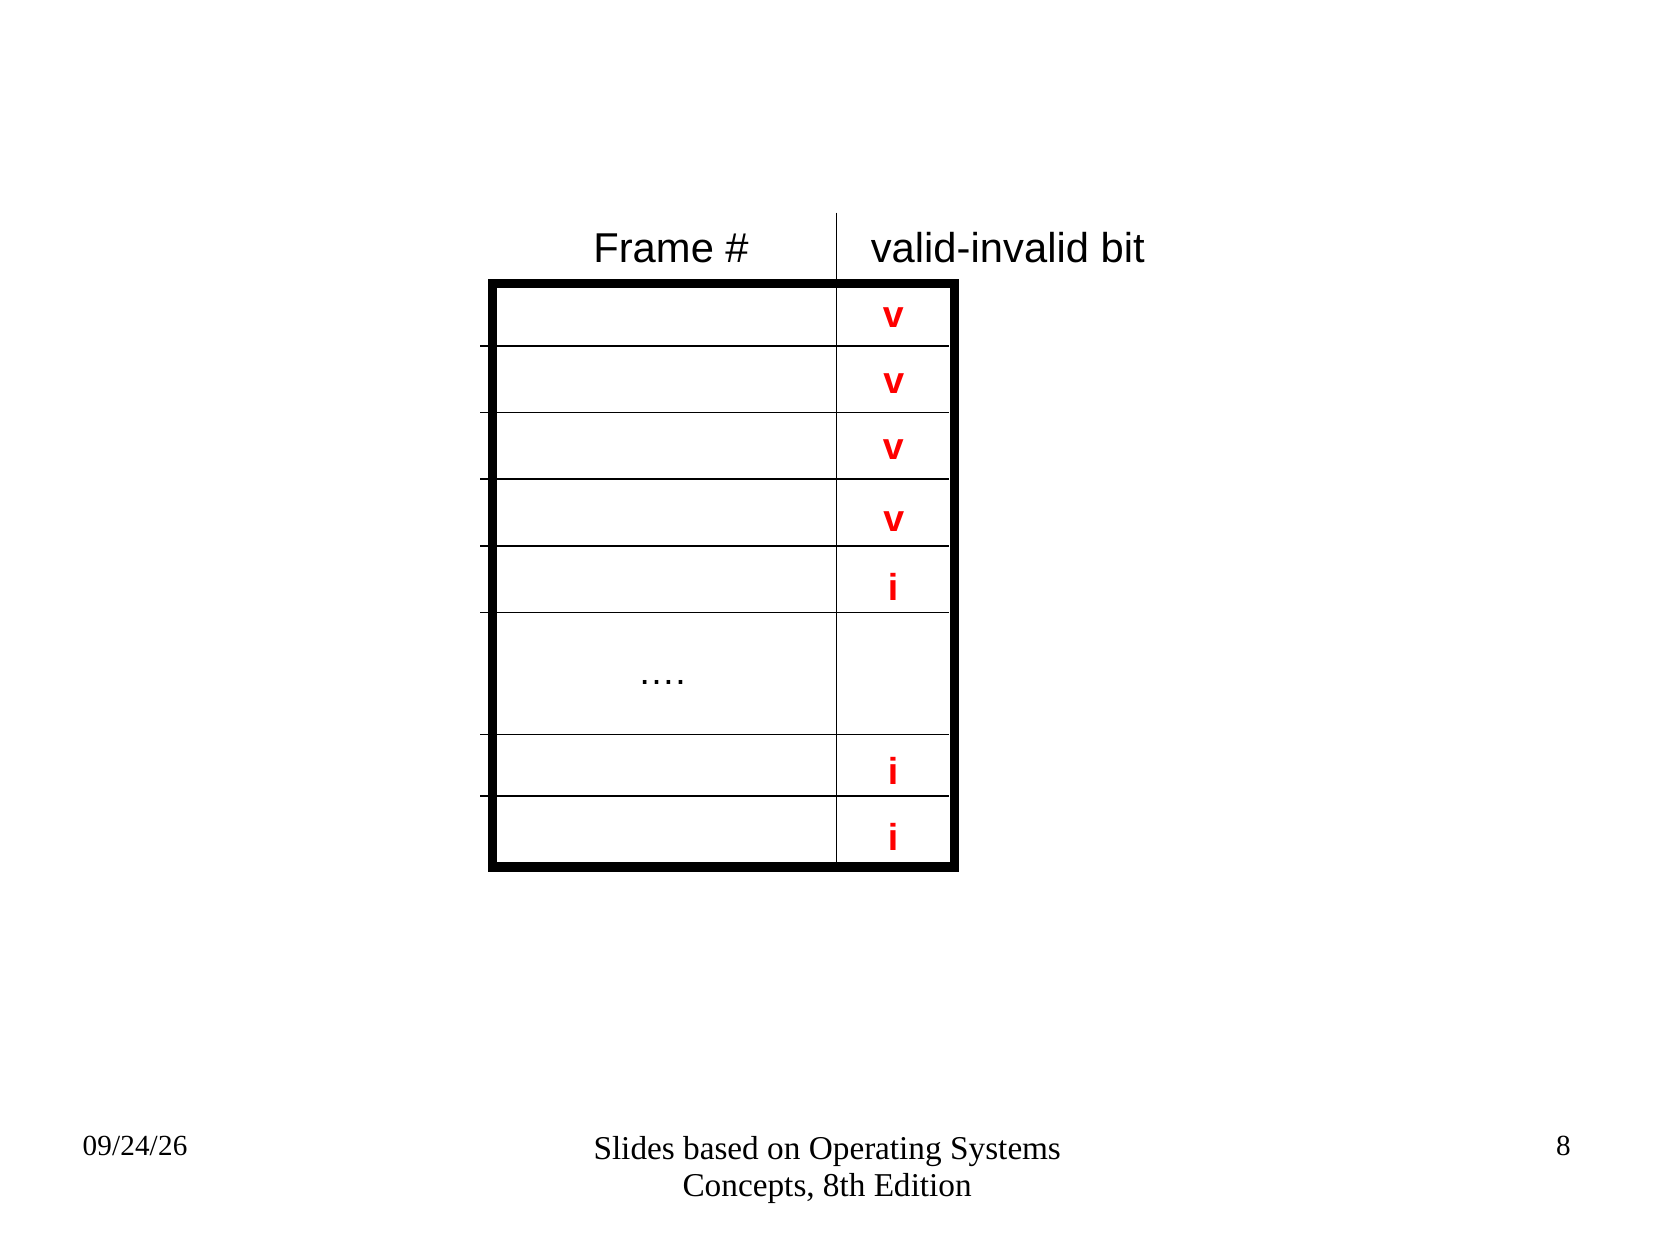

Frame #
valid-invalid bit
v
v
v
v
i
….
i
i
8